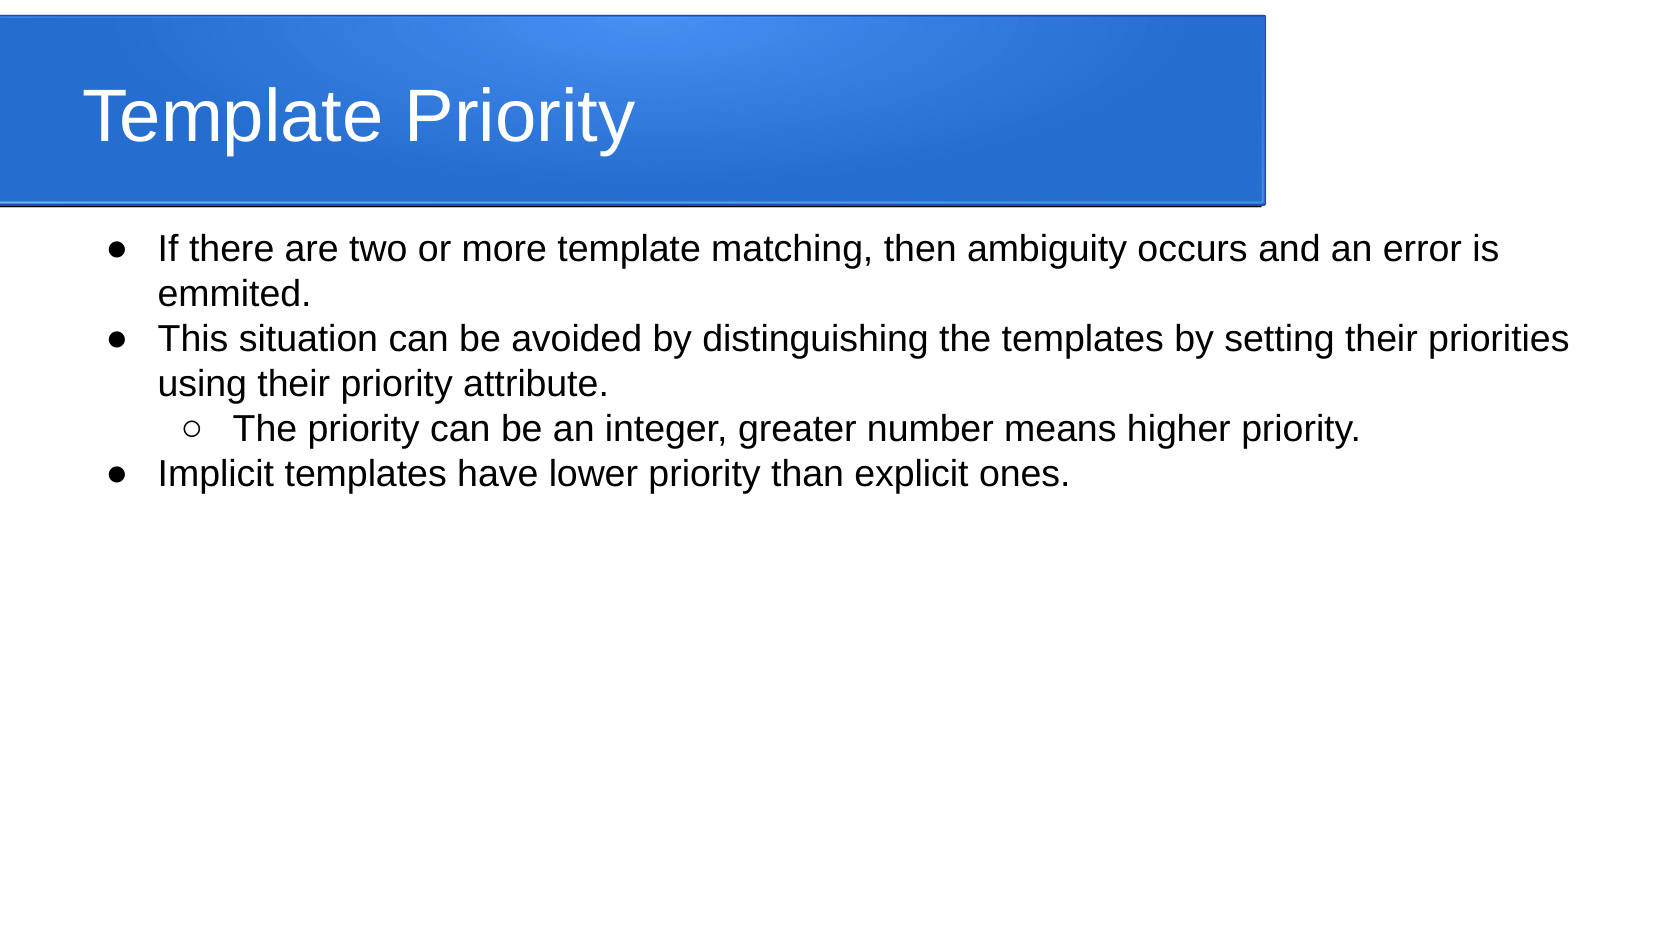

# Template Priority
If there are two or more template matching, then ambiguity occurs and an error is emmited.
This situation can be avoided by distinguishing the templates by setting their priorities using their priority attribute.
The priority can be an integer, greater number means higher priority.
Implicit templates have lower priority than explicit ones.